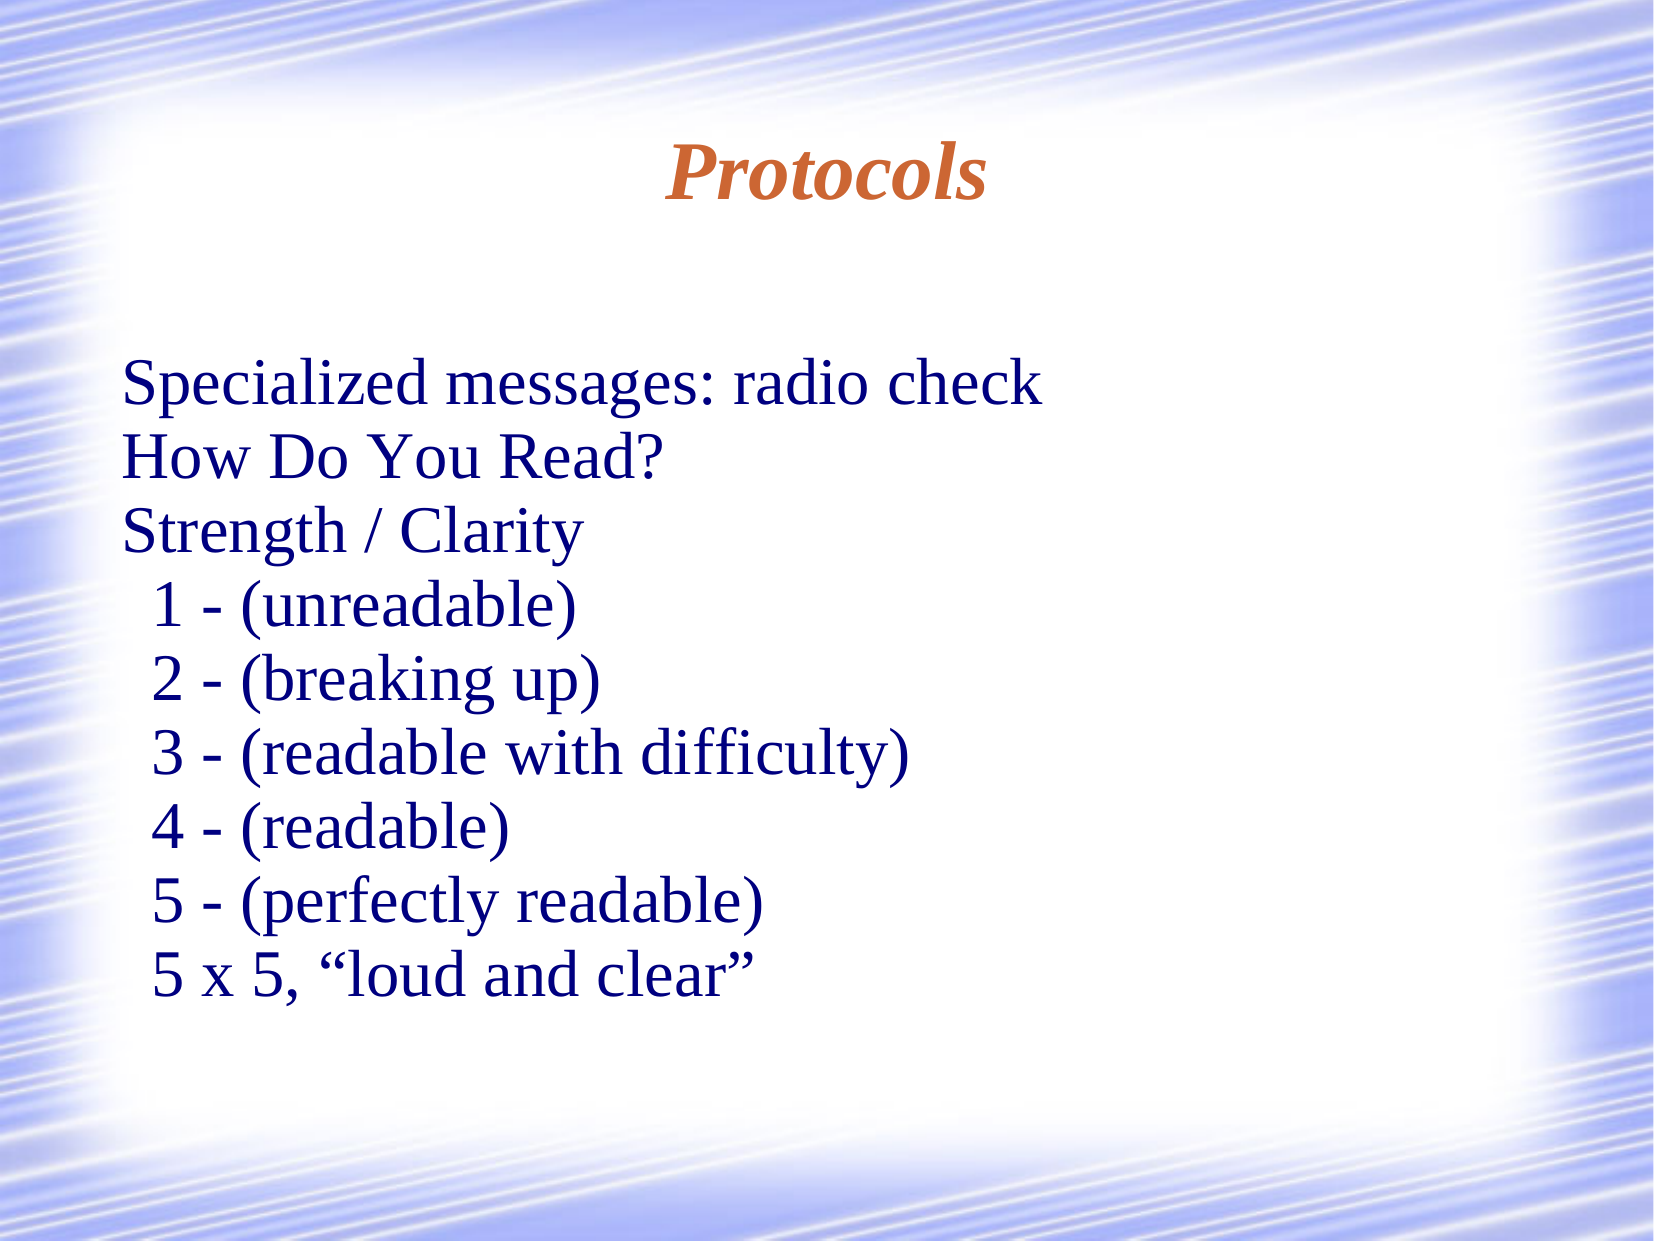

# Protocols
Specialized messages: radio check
How Do You Read?
Strength / Clarity
1 - (unreadable)
2 - (breaking up)
3 - (readable with difficulty)
4 - (readable)
5 - (perfectly readable)
5 x 5, “loud and clear”